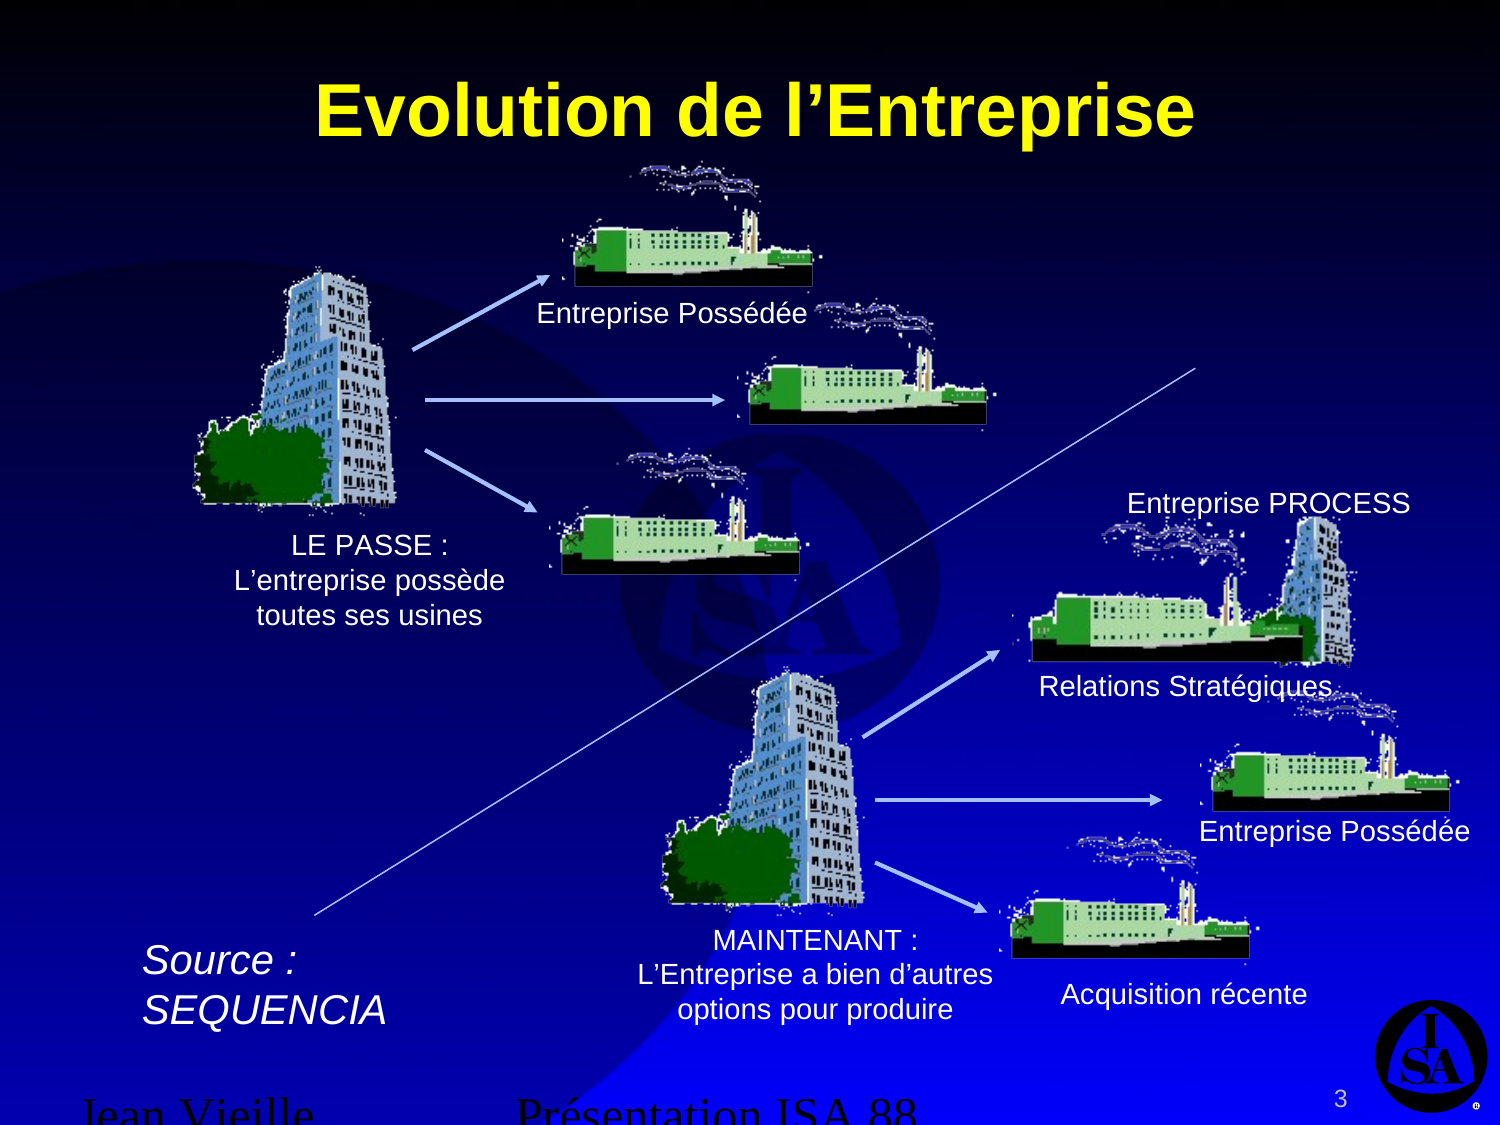

# Evolution de l’Entreprise
Entreprise Possédée
LE PASSE :
L’entreprise possède
toutes ses usines
Entreprise Possédée
MAINTENANT :
L’Entreprise a bien d’autres
options pour produire
Entreprise PROCESS
Relations Stratégiques
Acquisition récente
Source :
SEQUENCIA